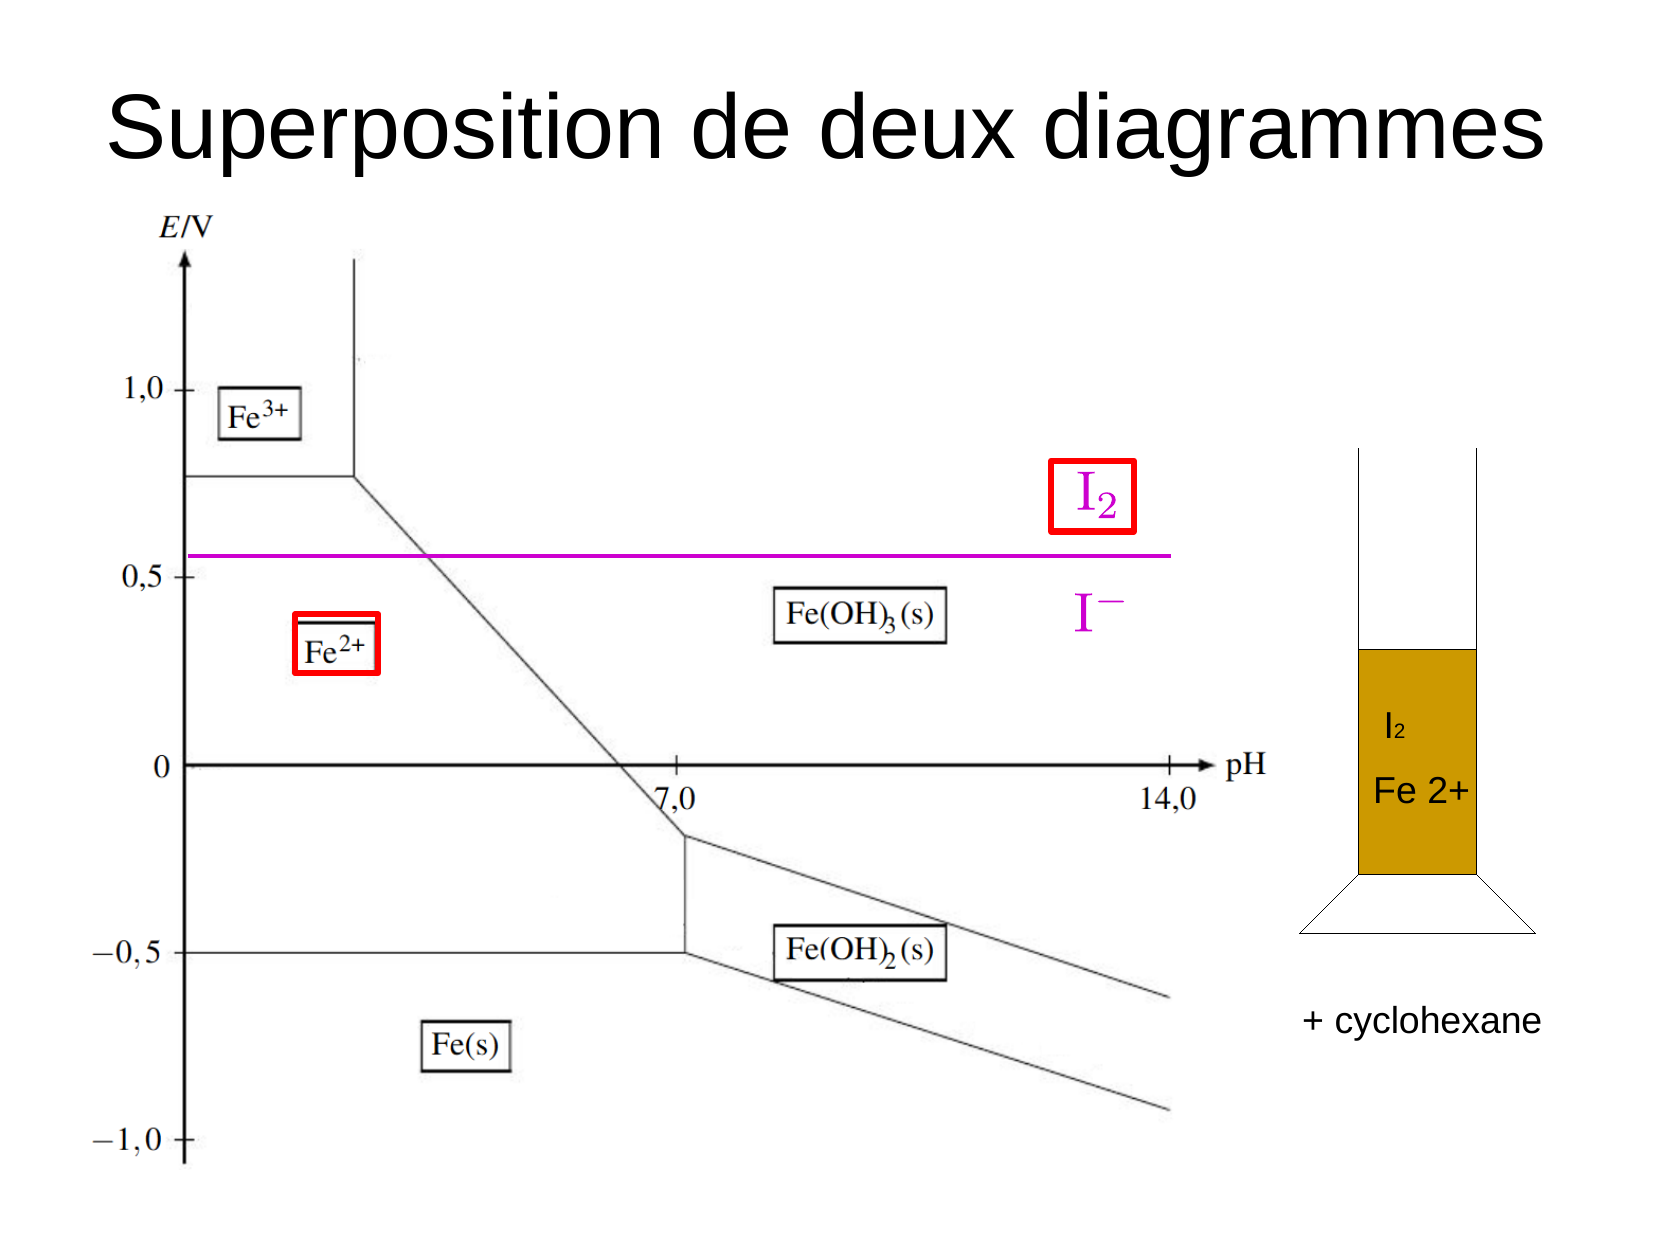

# Superposition de deux diagrammes
 I2
Fe 2+
+ cyclohexane